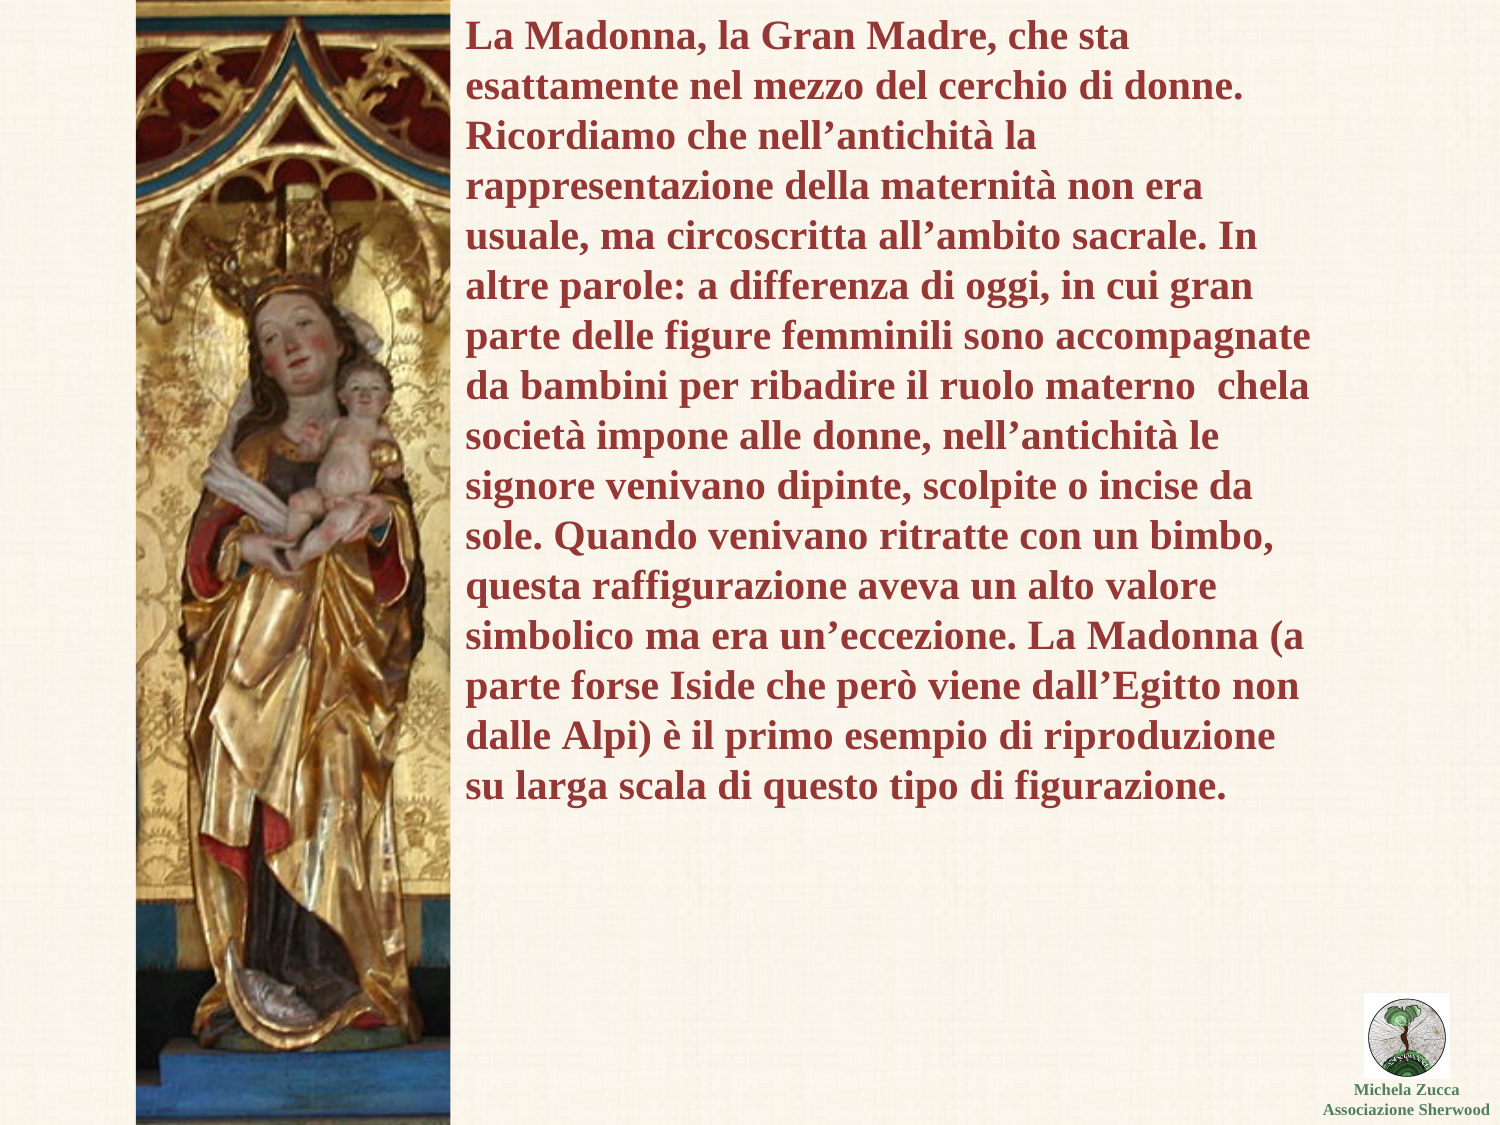

La Madonna, la Gran Madre, che sta esattamente nel mezzo del cerchio di donne. Ricordiamo che nell’antichità la rappresentazione della maternità non era usuale, ma circoscritta all’ambito sacrale. In altre parole: a differenza di oggi, in cui gran parte delle figure femminili sono accompagnate da bambini per ribadire il ruolo materno chela società impone alle donne, nell’antichità le signore venivano dipinte, scolpite o incise da sole. Quando venivano ritratte con un bimbo, questa raffigurazione aveva un alto valore simbolico ma era un’eccezione. La Madonna (a parte forse Iside che però viene dall’Egitto non dalle Alpi) è il primo esempio di riproduzione su larga scala di questo tipo di figurazione.
Michela Zucca
Associazione Sherwood